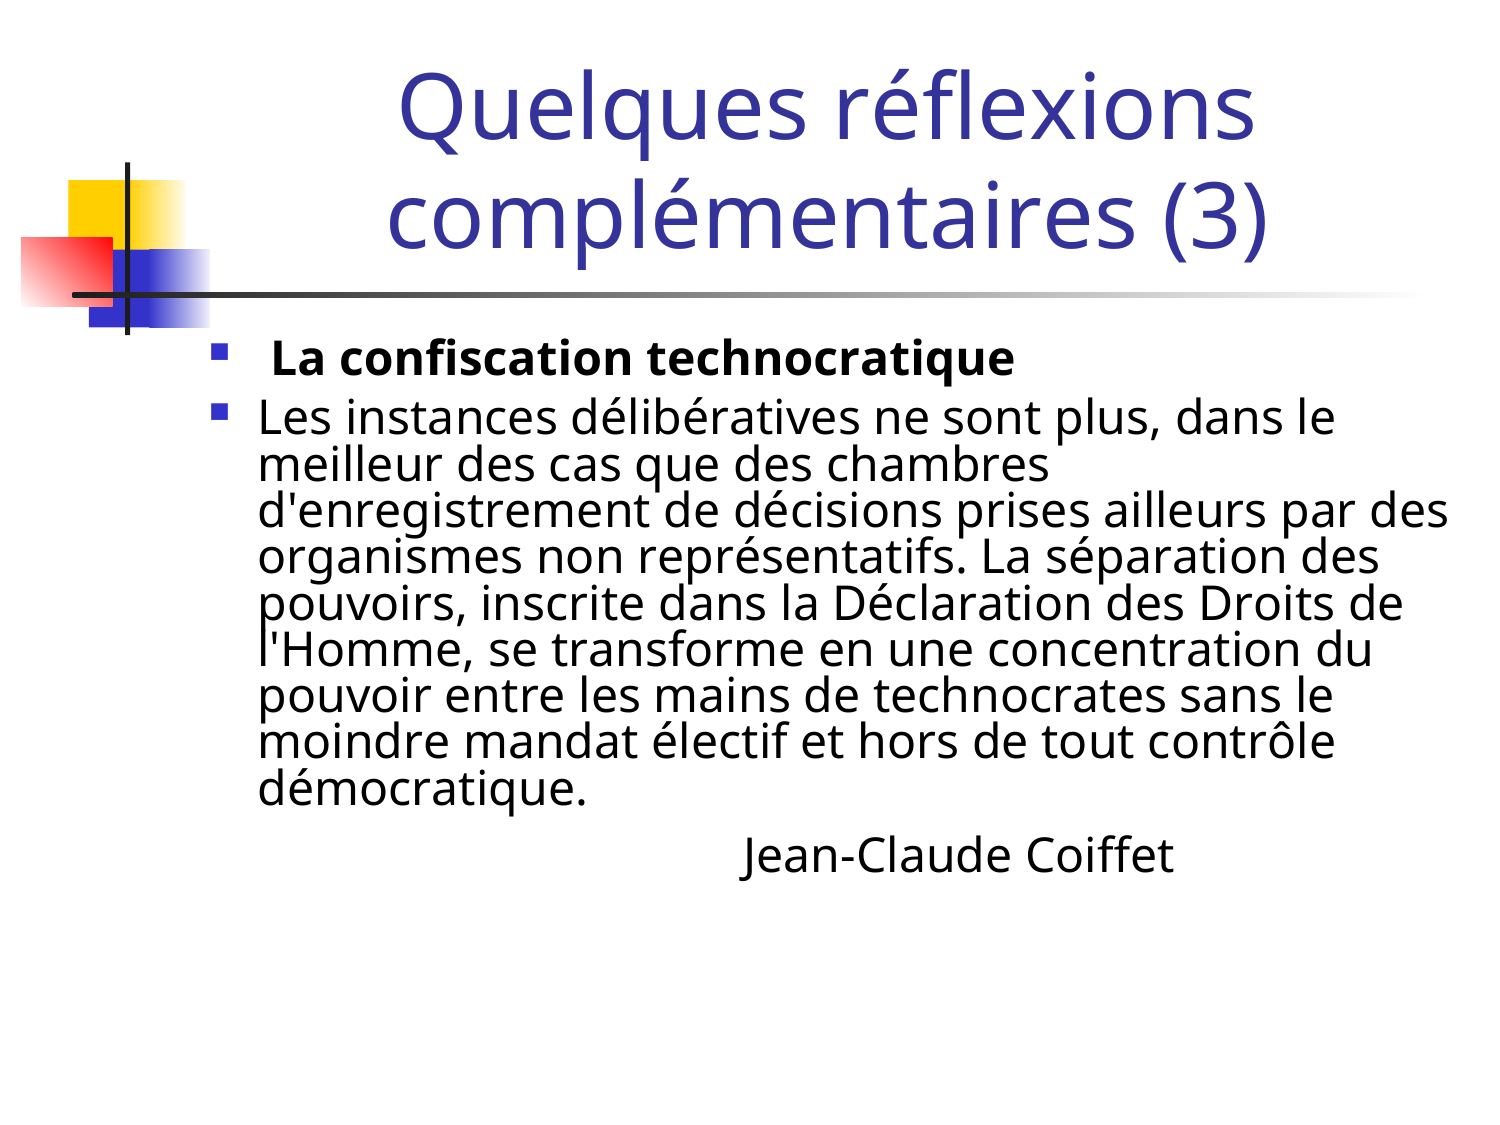

# Quelques réflexions complémentaires (3)
 La confiscation technocratique
Les instances délibératives ne sont plus, dans le meilleur des cas que des chambres d'enregistrement de décisions prises ailleurs par des organismes non représentatifs. La séparation des pouvoirs, inscrite dans la Déclaration des Droits de l'Homme, se transforme en une concentration du pouvoir entre les mains de technocrates sans le moindre mandat électif et hors de tout contrôle démocratique.
Jean-Claude Coiffet